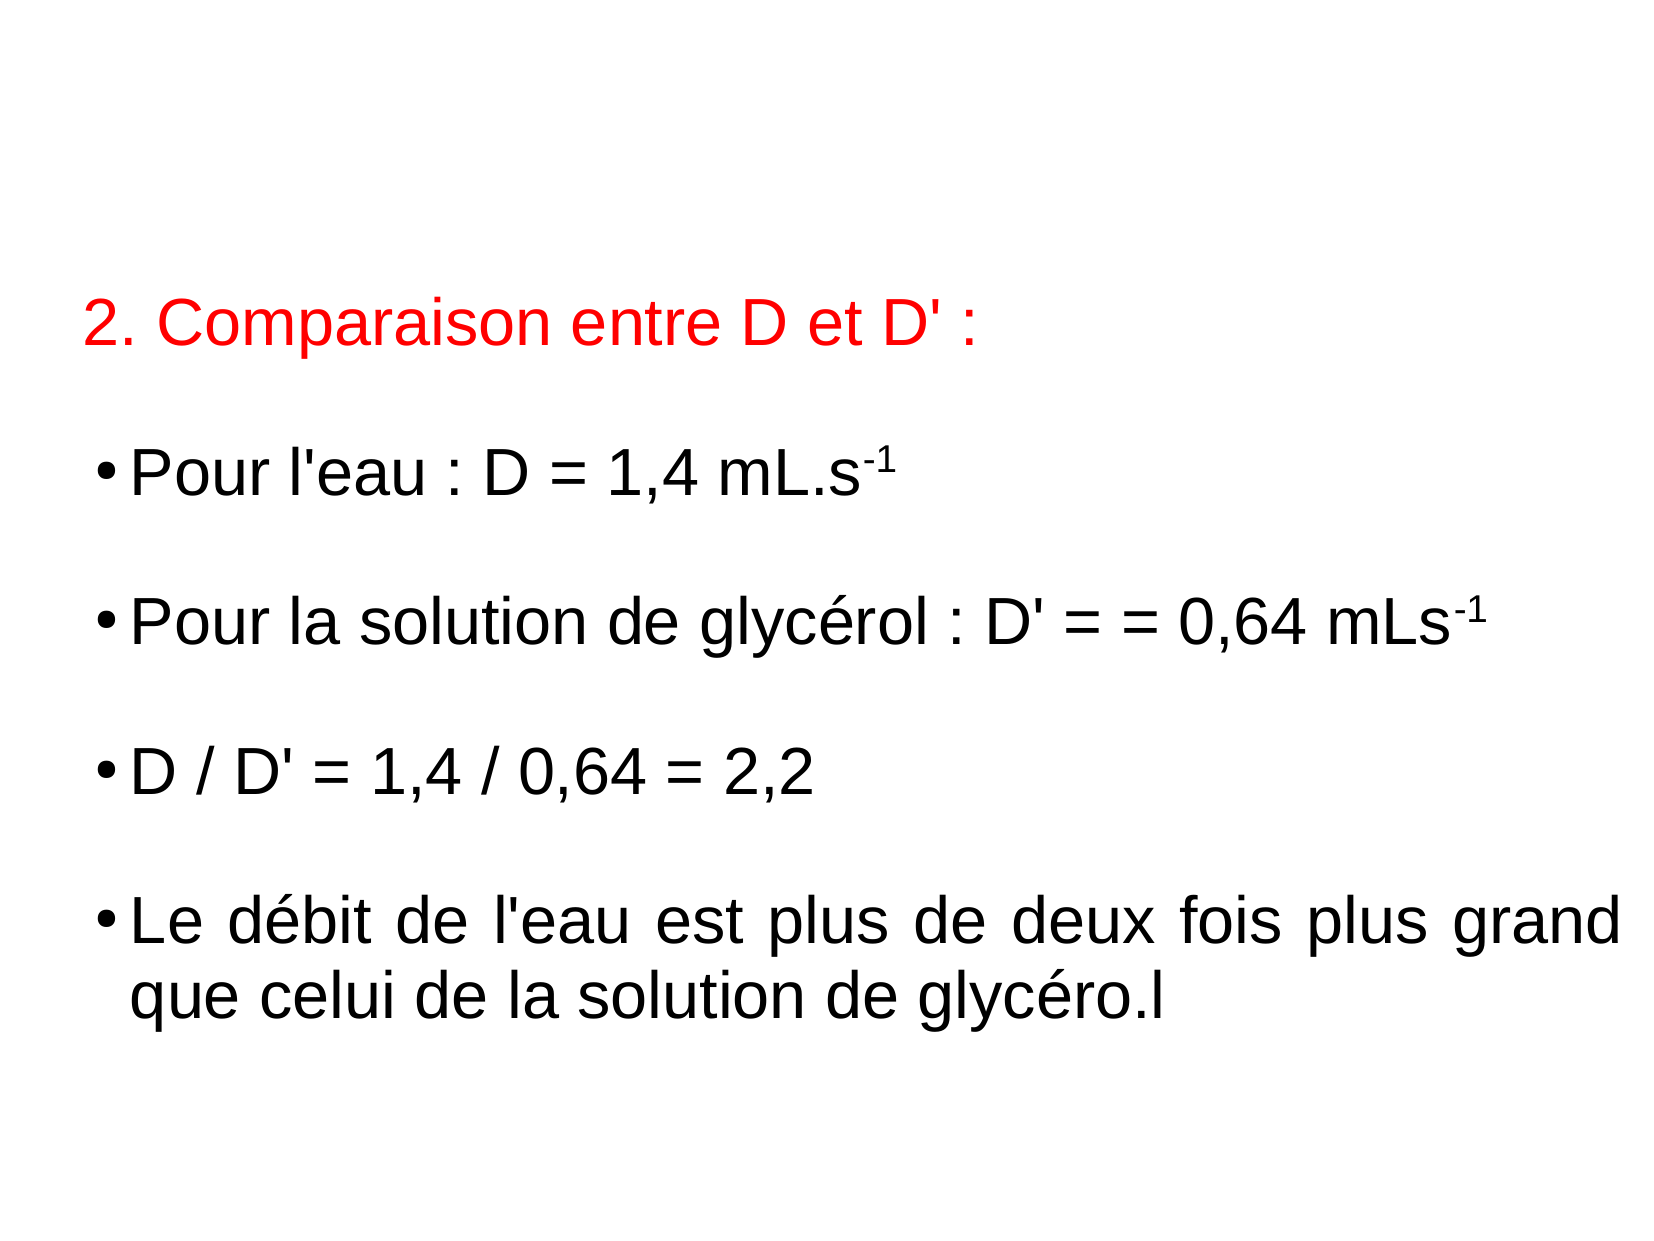

# 2. Comparaison entre D et D' :
Pour l'eau : D = 1,4 mL.s-1
Pour la solution de glycérol : D' = = 0,64 mLs-1
D / D' = 1,4 / 0,64 = 2,2
Le débit de l'eau est plus de deux fois plus grand que celui de la solution de glycéro.l